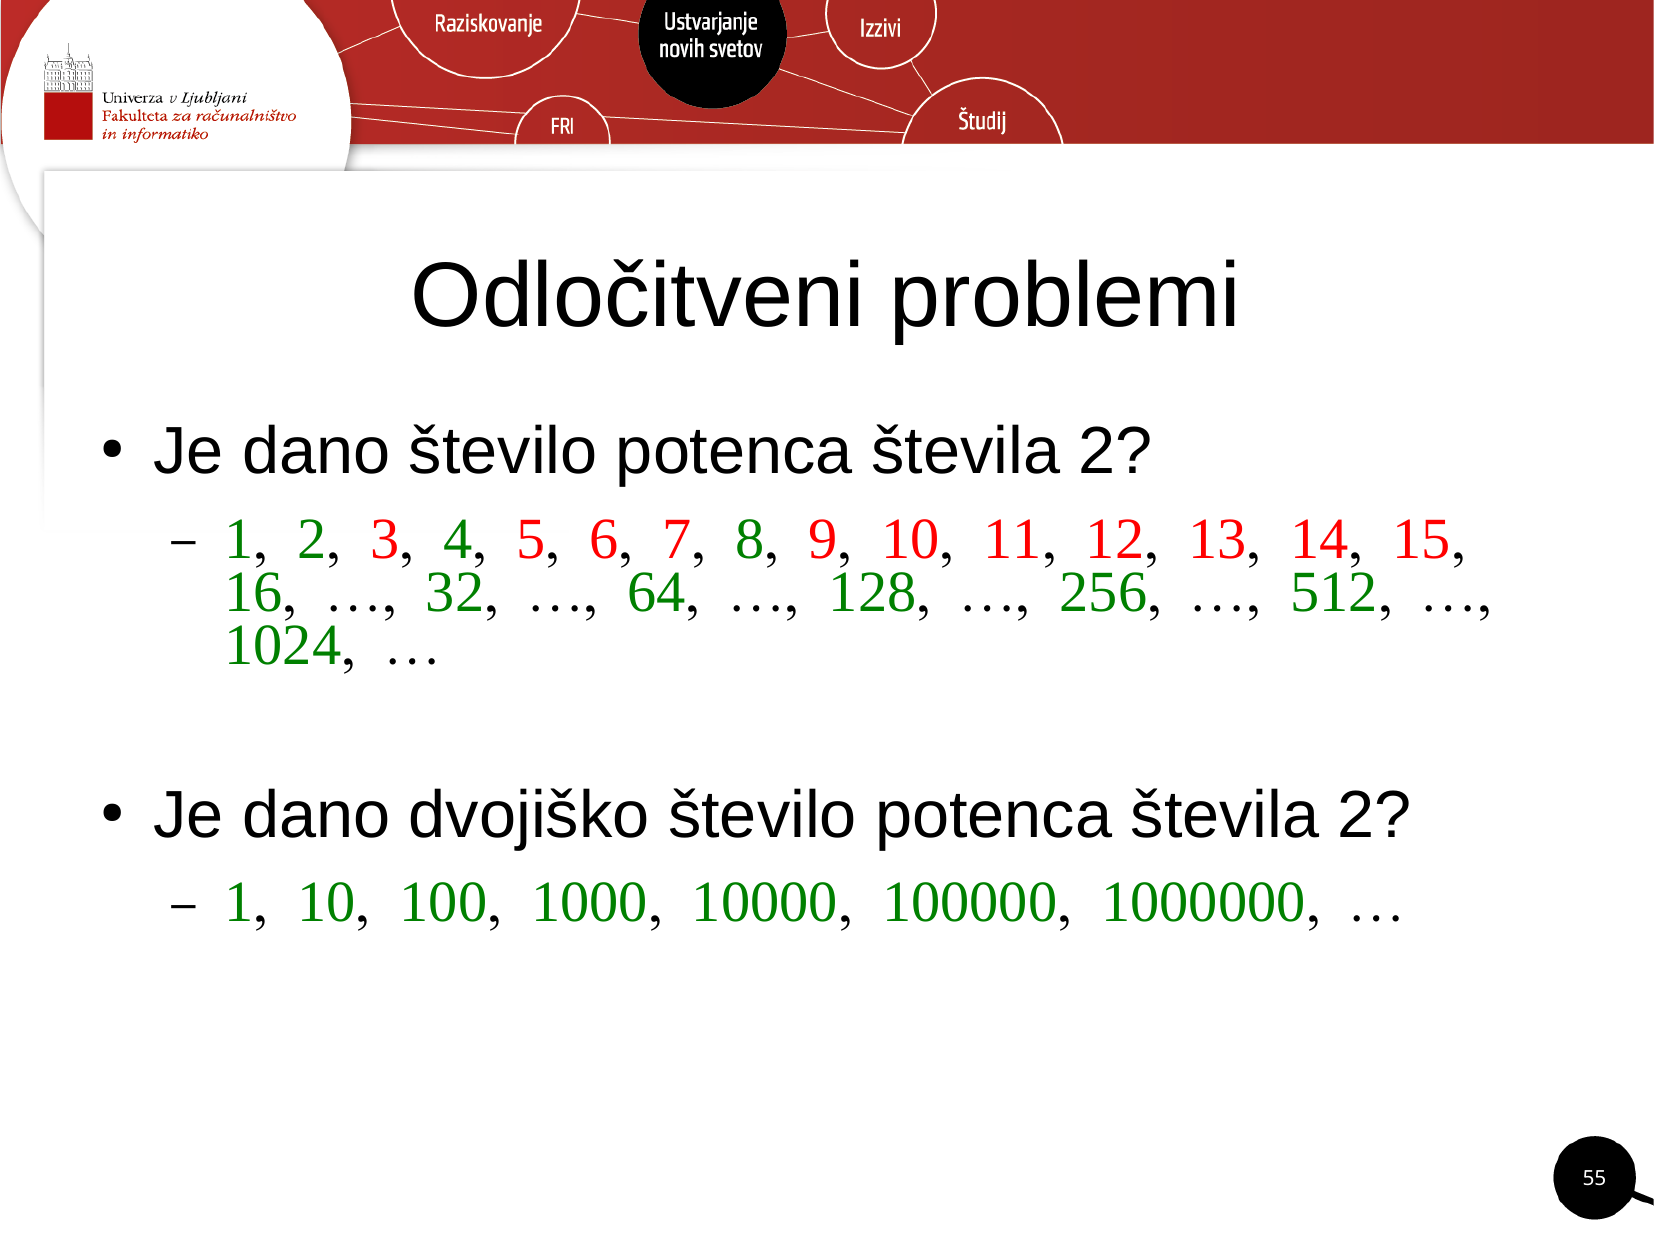

# Odločitveni problemi
Je dano število potenca števila 2?
1, 2, 3, 4, 5, 6, 7, 8, 9, 10, 11, 12, 13, 14, 15, 16, …, 32, …, 64, …, 128, …, 256, …, 512, …, 1024, …
Je dano dvojiško število potenca števila 2?
1, 10, 100, 1000, 10000, 100000, 1000000, …